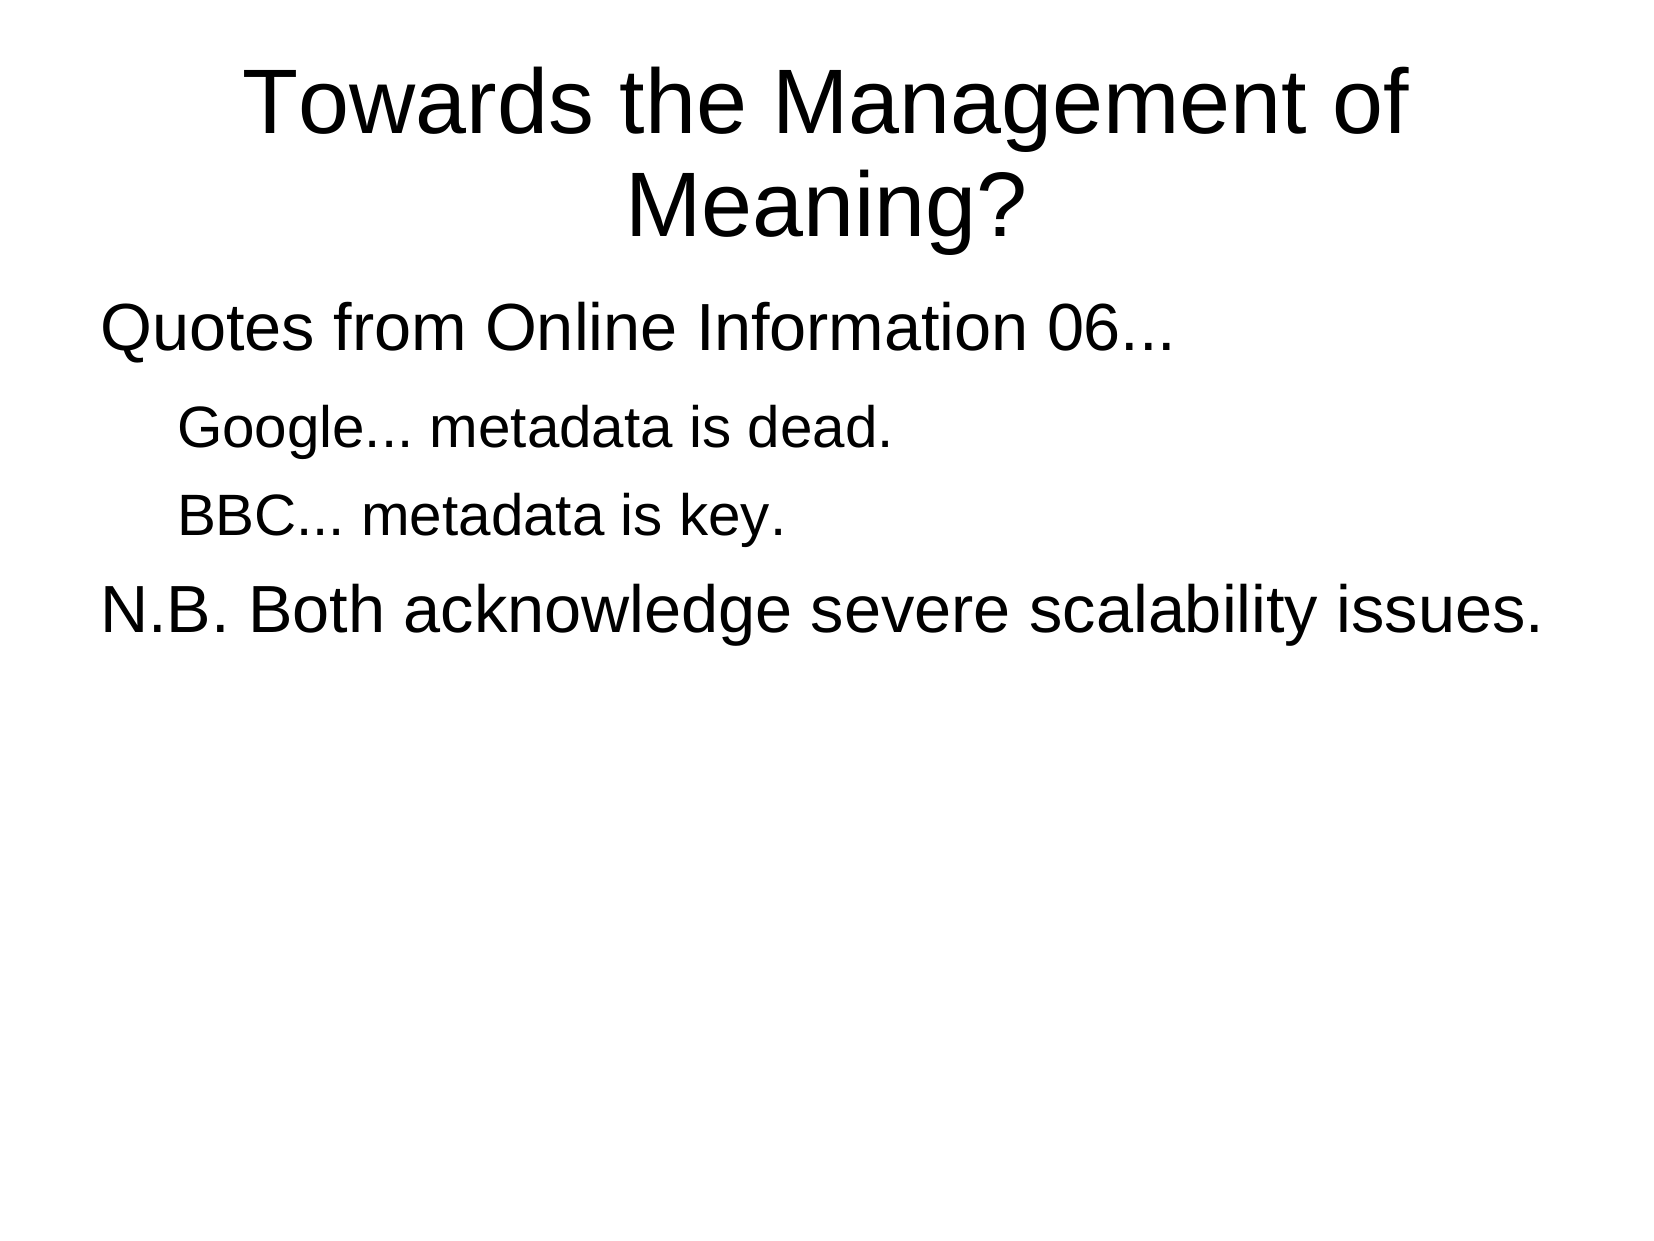

# Towards the Management of Meaning?
Quotes from Online Information 06...
Google... metadata is dead.
BBC... metadata is key.
N.B. Both acknowledge severe scalability issues.